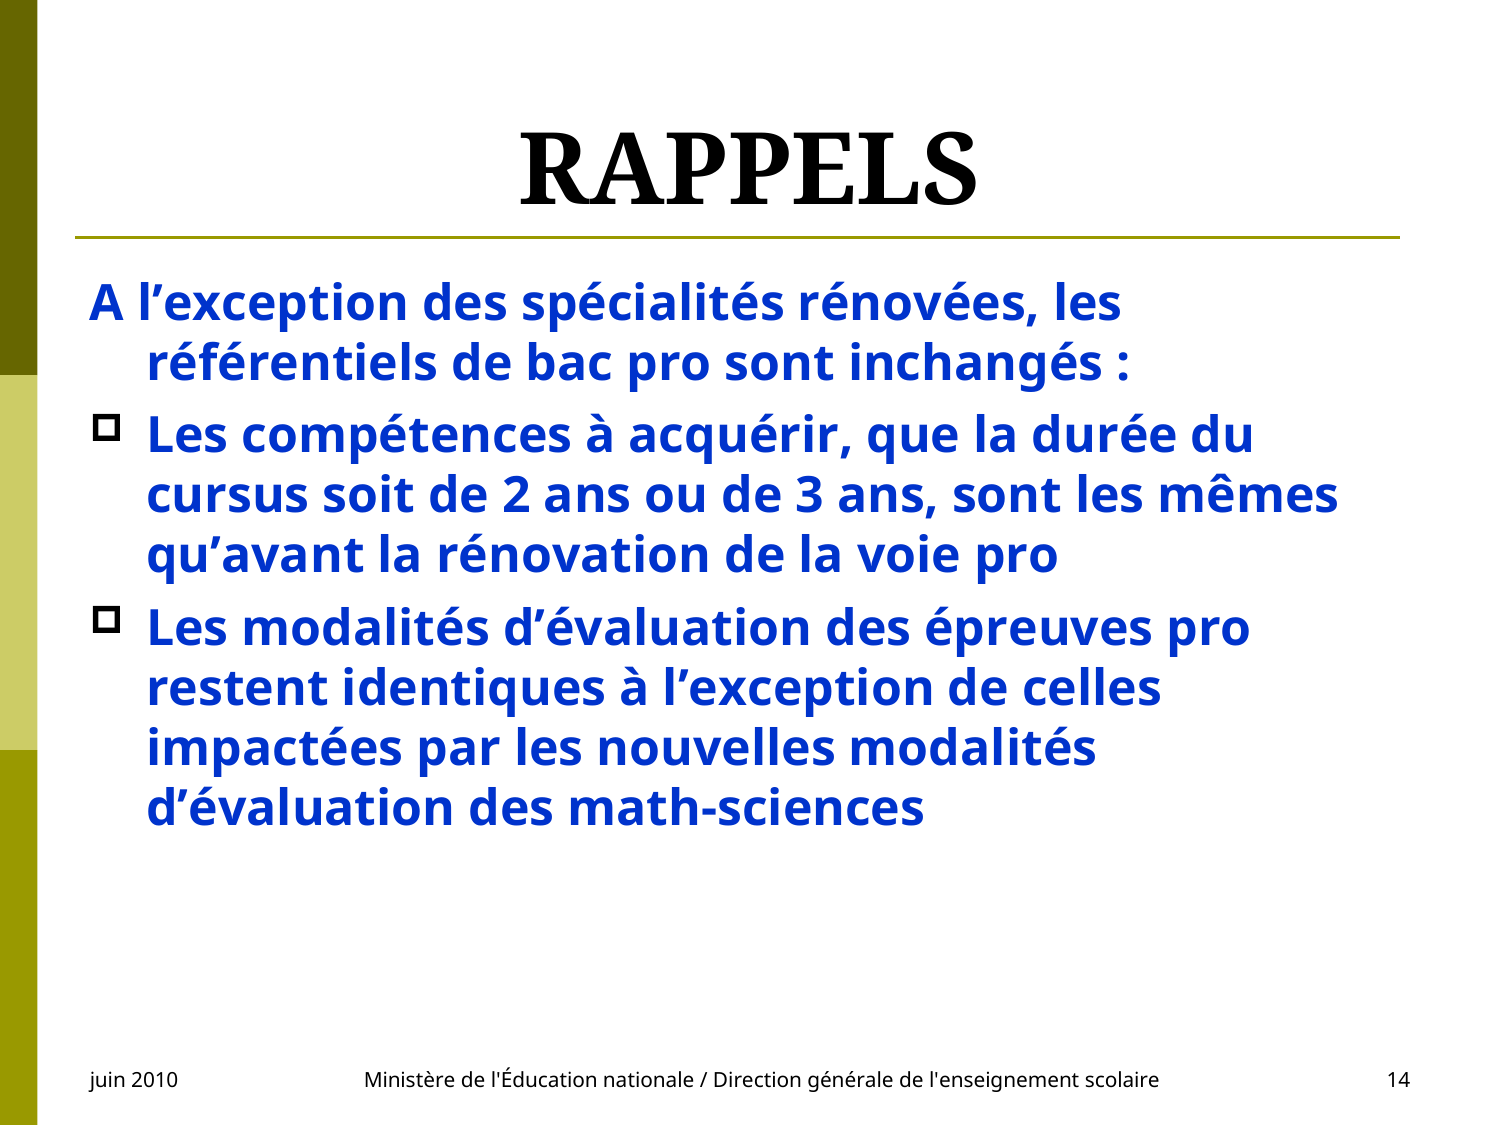

# RAPPELS
A l’exception des spécialités rénovées, les référentiels de bac pro sont inchangés :
Les compétences à acquérir, que la durée du cursus soit de 2 ans ou de 3 ans, sont les mêmes qu’avant la rénovation de la voie pro
Les modalités d’évaluation des épreuves pro restent identiques à l’exception de celles impactées par les nouvelles modalités d’évaluation des math-sciences
juin 2010
Ministère de l'Éducation nationale / Direction générale de l'enseignement scolaire
14